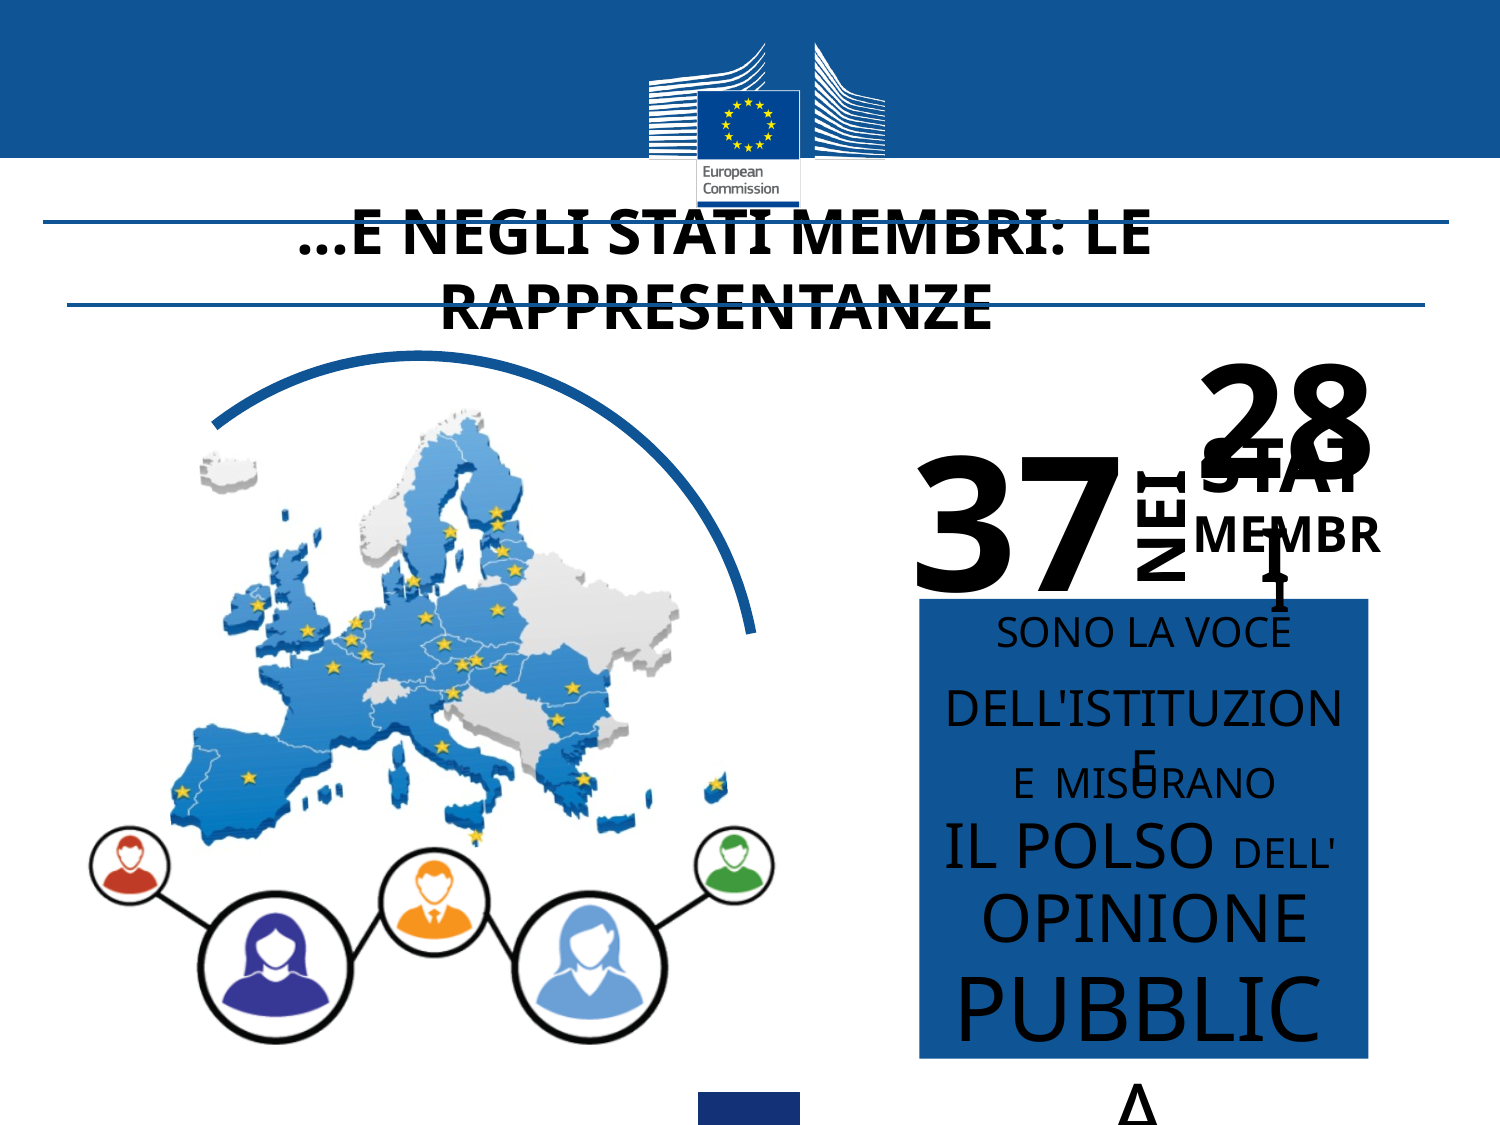

...E NEGLI STATI MEMBRI: LE RAPPRESENTANZE
28
37
STATI
NEI
MEMBRI
SONO LA VOCE
DELL'ISTITUZIONE
E MISURANO
IL POLSO DELL'
OPINIONE
PUBBLICA